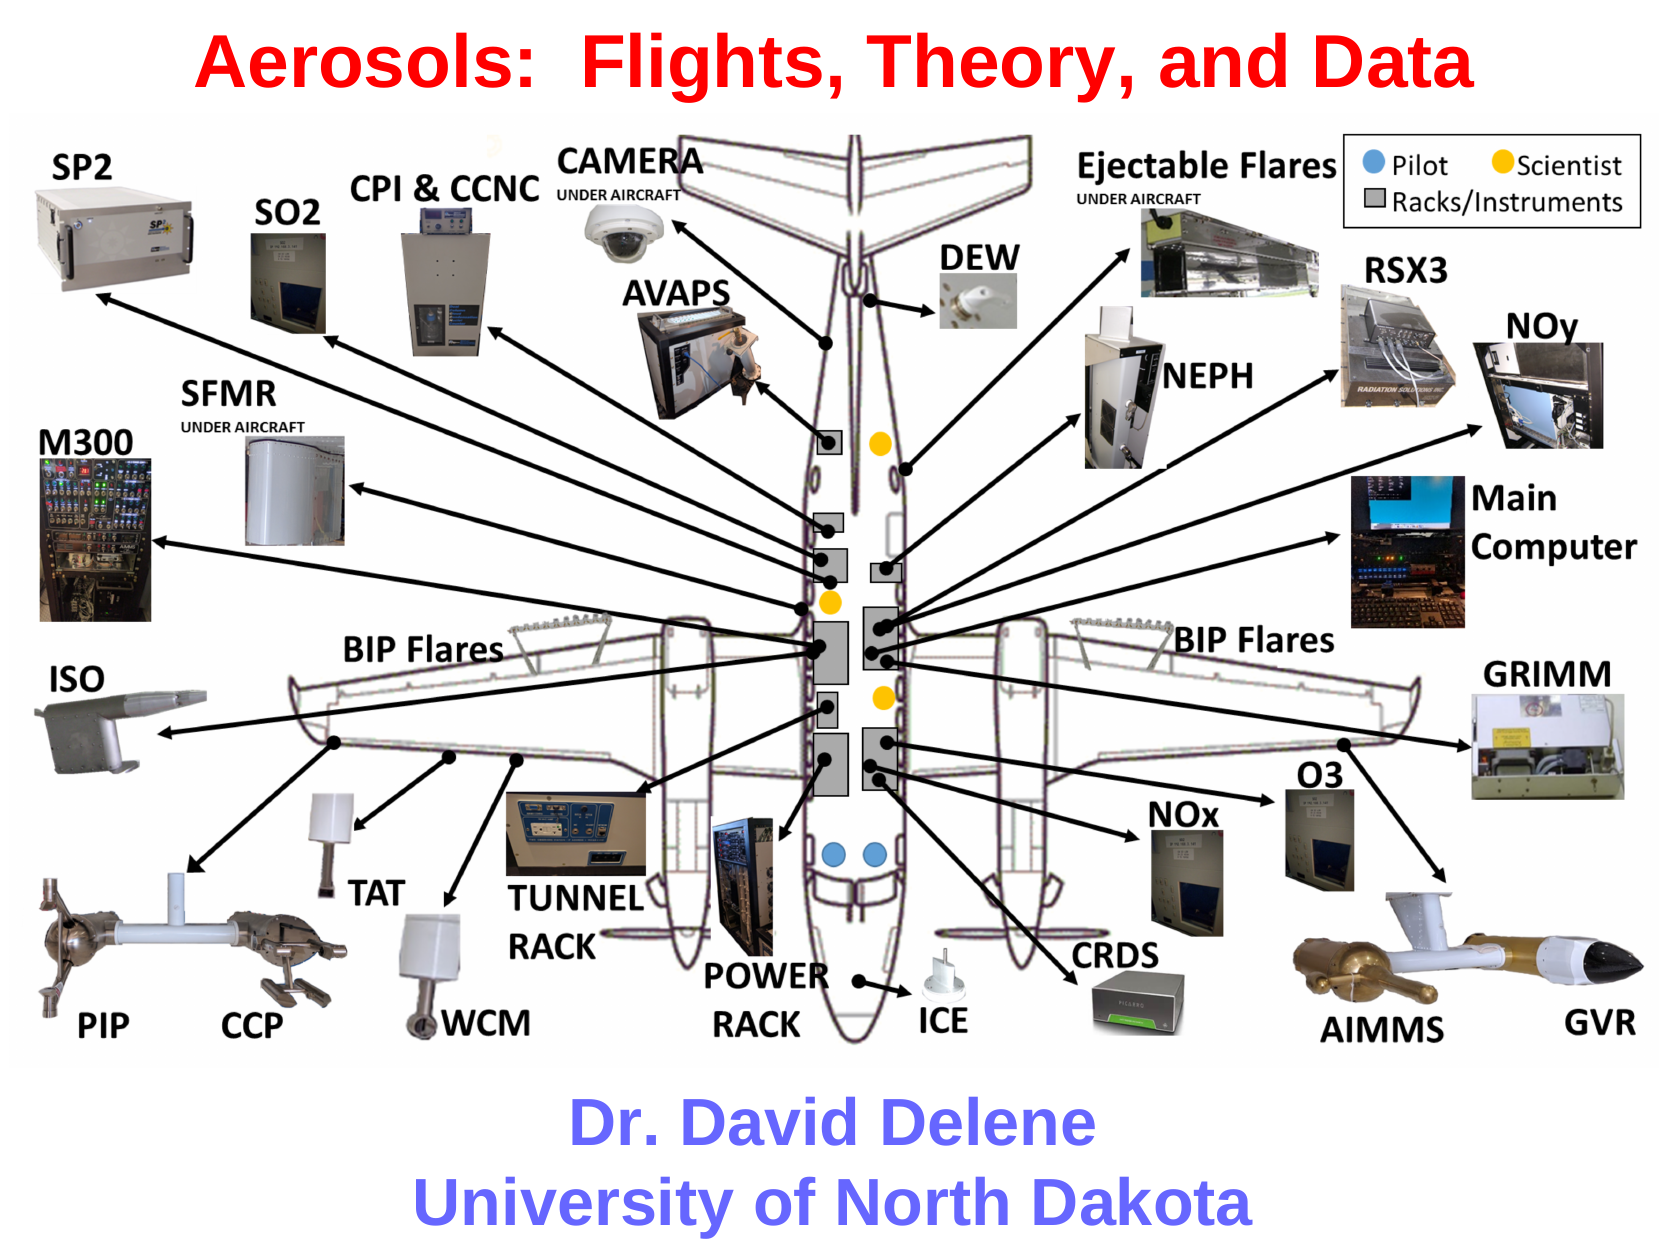

Aerosols: Flights, Theory, and Data
# Dr. David Delene University of North Dakota